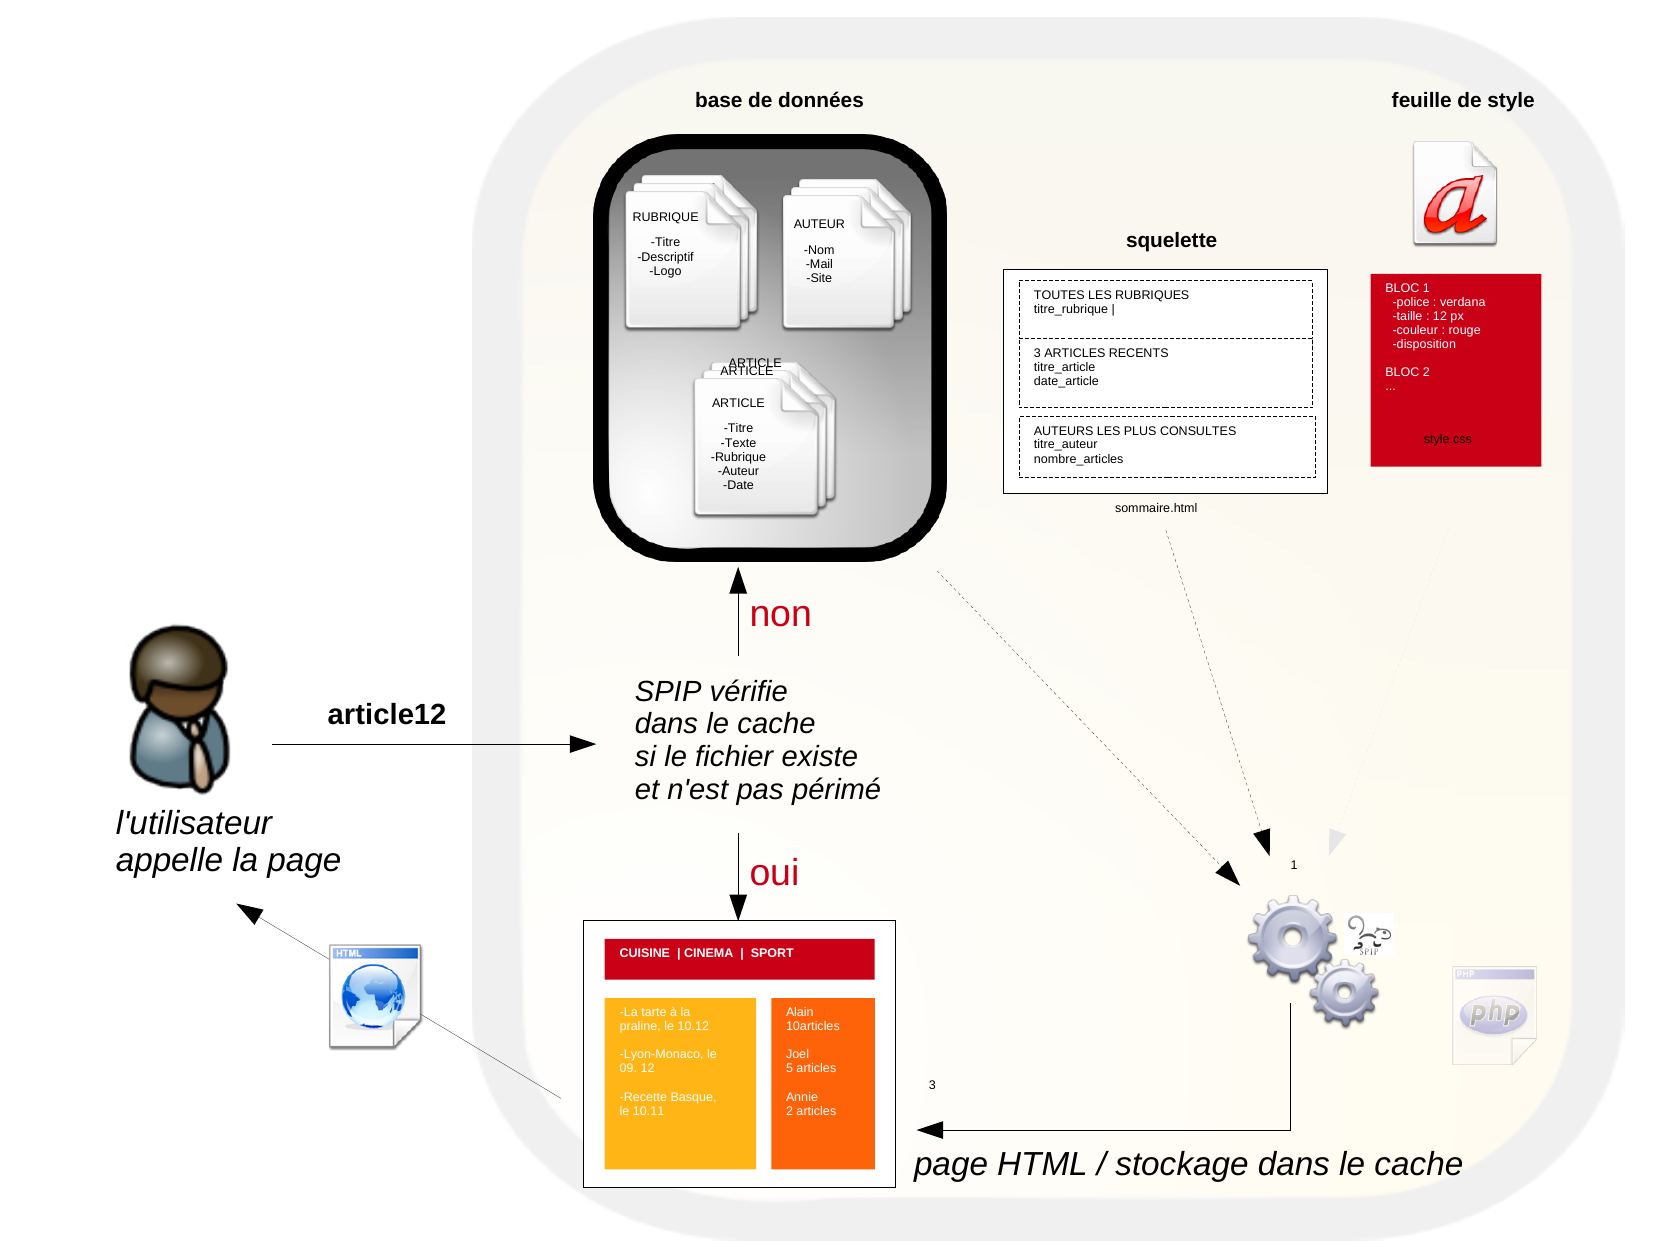

base de données
feuille de style
RUBRIQUE
-Titre
-Descriptif
-Logo
AUTEUR
-Nom
-Mail
-Site
RUBRIQUE
-Titre
-Descriptif
-Logo
AUTEUR
-Nom
-Mail
-Site
RUBRIQUE
-Titre
-Descriptif
-Logo
AUTEUR
-Nom
-Mail
-Site
squelette
BLOC 1
 -police : verdana
 -taille : 12 px
 -couleur : rouge
 -disposition
BLOC 2
...
style.css
TOUTES LES RUBRIQUES
titre_rubrique |
3 ARTICLES RECENTS
titre_article
date_article
ARTICLE
-Titre
-Texte
-Rubrique
-Auteur
ARTICLE
-Titre
-Texte
-Rubrique
-Auteur
ARTICLE
-Titre
-Texte
-Rubrique
-Auteur
-Date
AUTEURS LES PLUS CONSULTES
titre_auteur
nombre_articles
sommaire.html
non
SPIP vérifie
dans le cache
si le fichier existe
et n'est pas périmé
article12
l'utilisateur
appelle la page
oui
1
CUISINE | CINEMA | SPORT
-La tarte à la praline, le 10.12
-Lyon-Monaco, le 09. 12
-Recette Basque, le 10.11
Alain
10articles
Joel
5 articles
Annie
2 articles
3
page HTML / stockage dans le cache